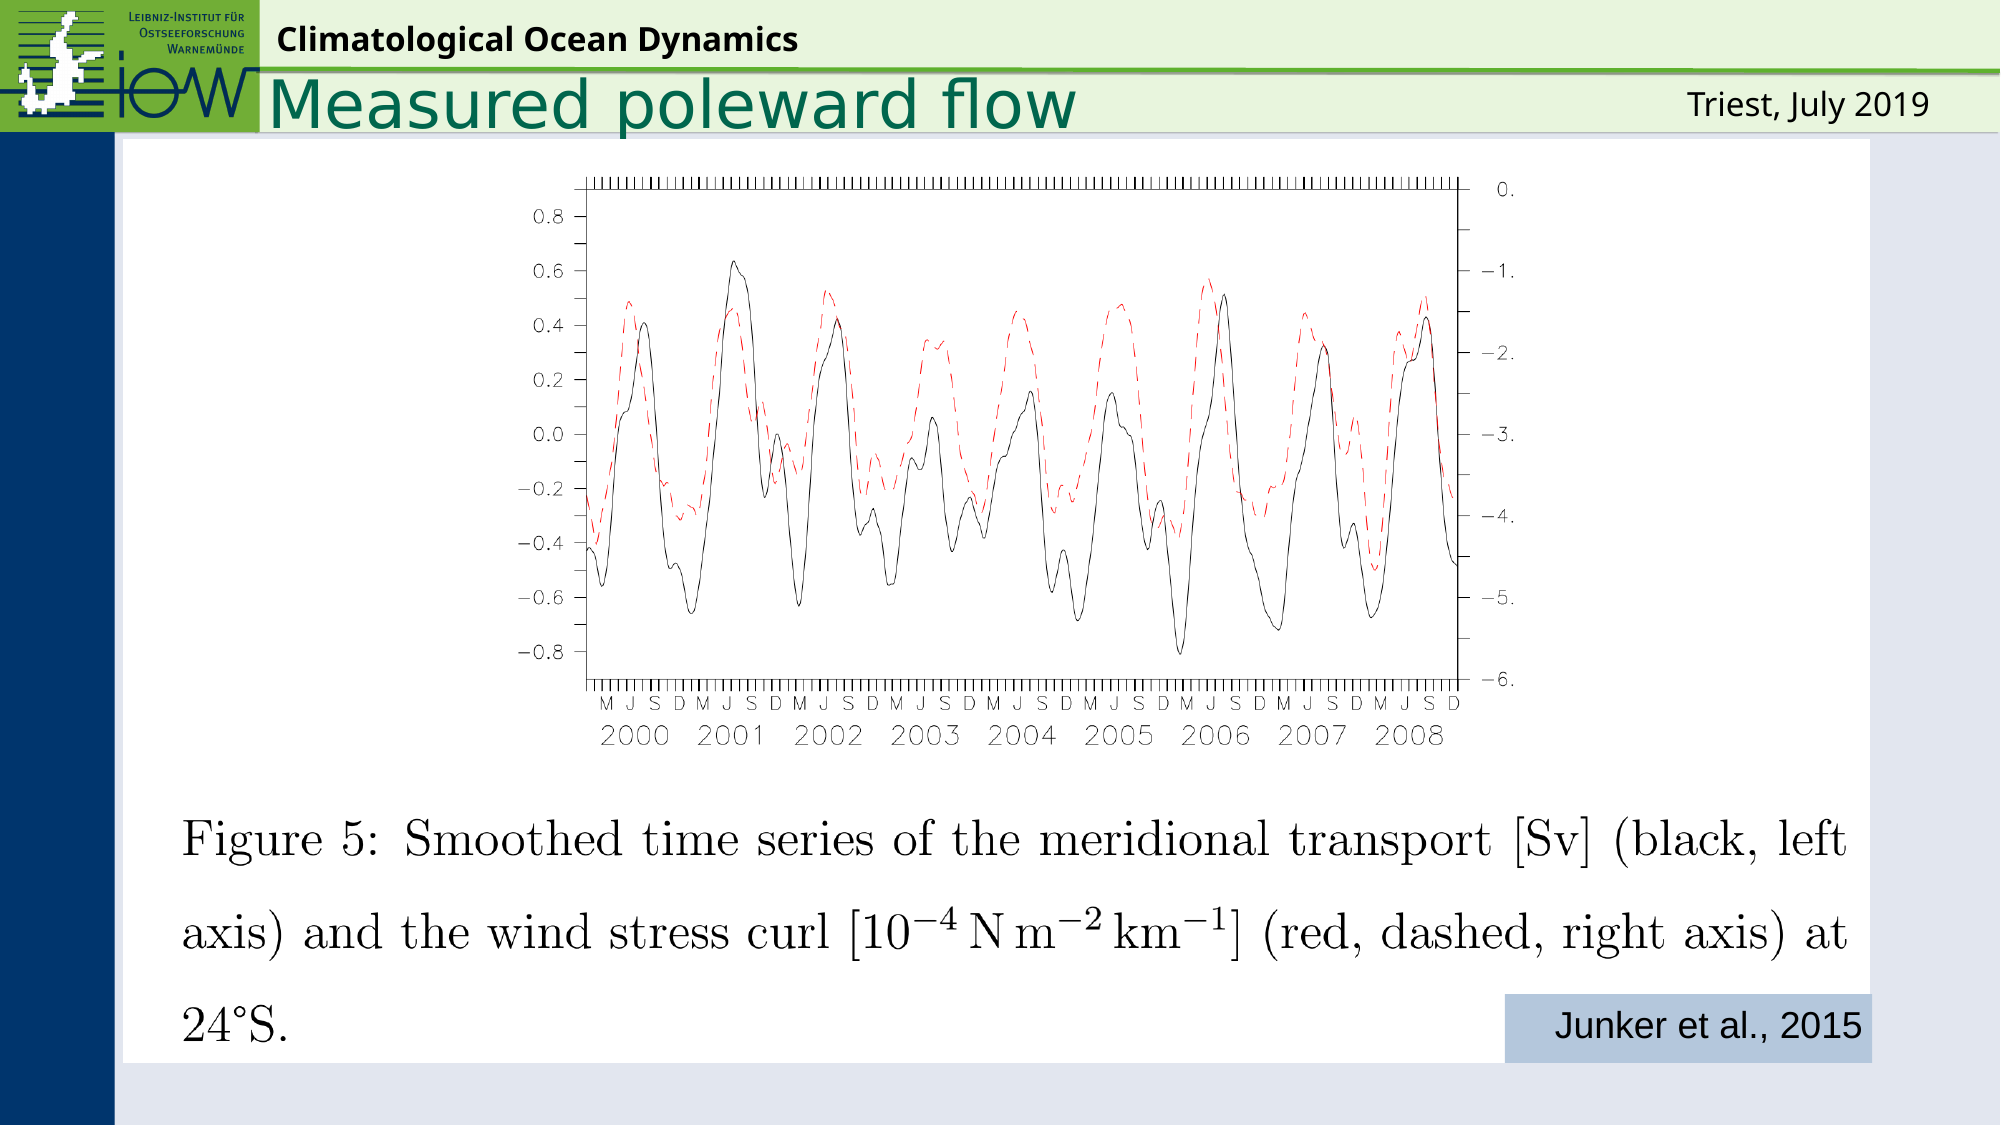

Measured poleward flow
Junker et al., 2015